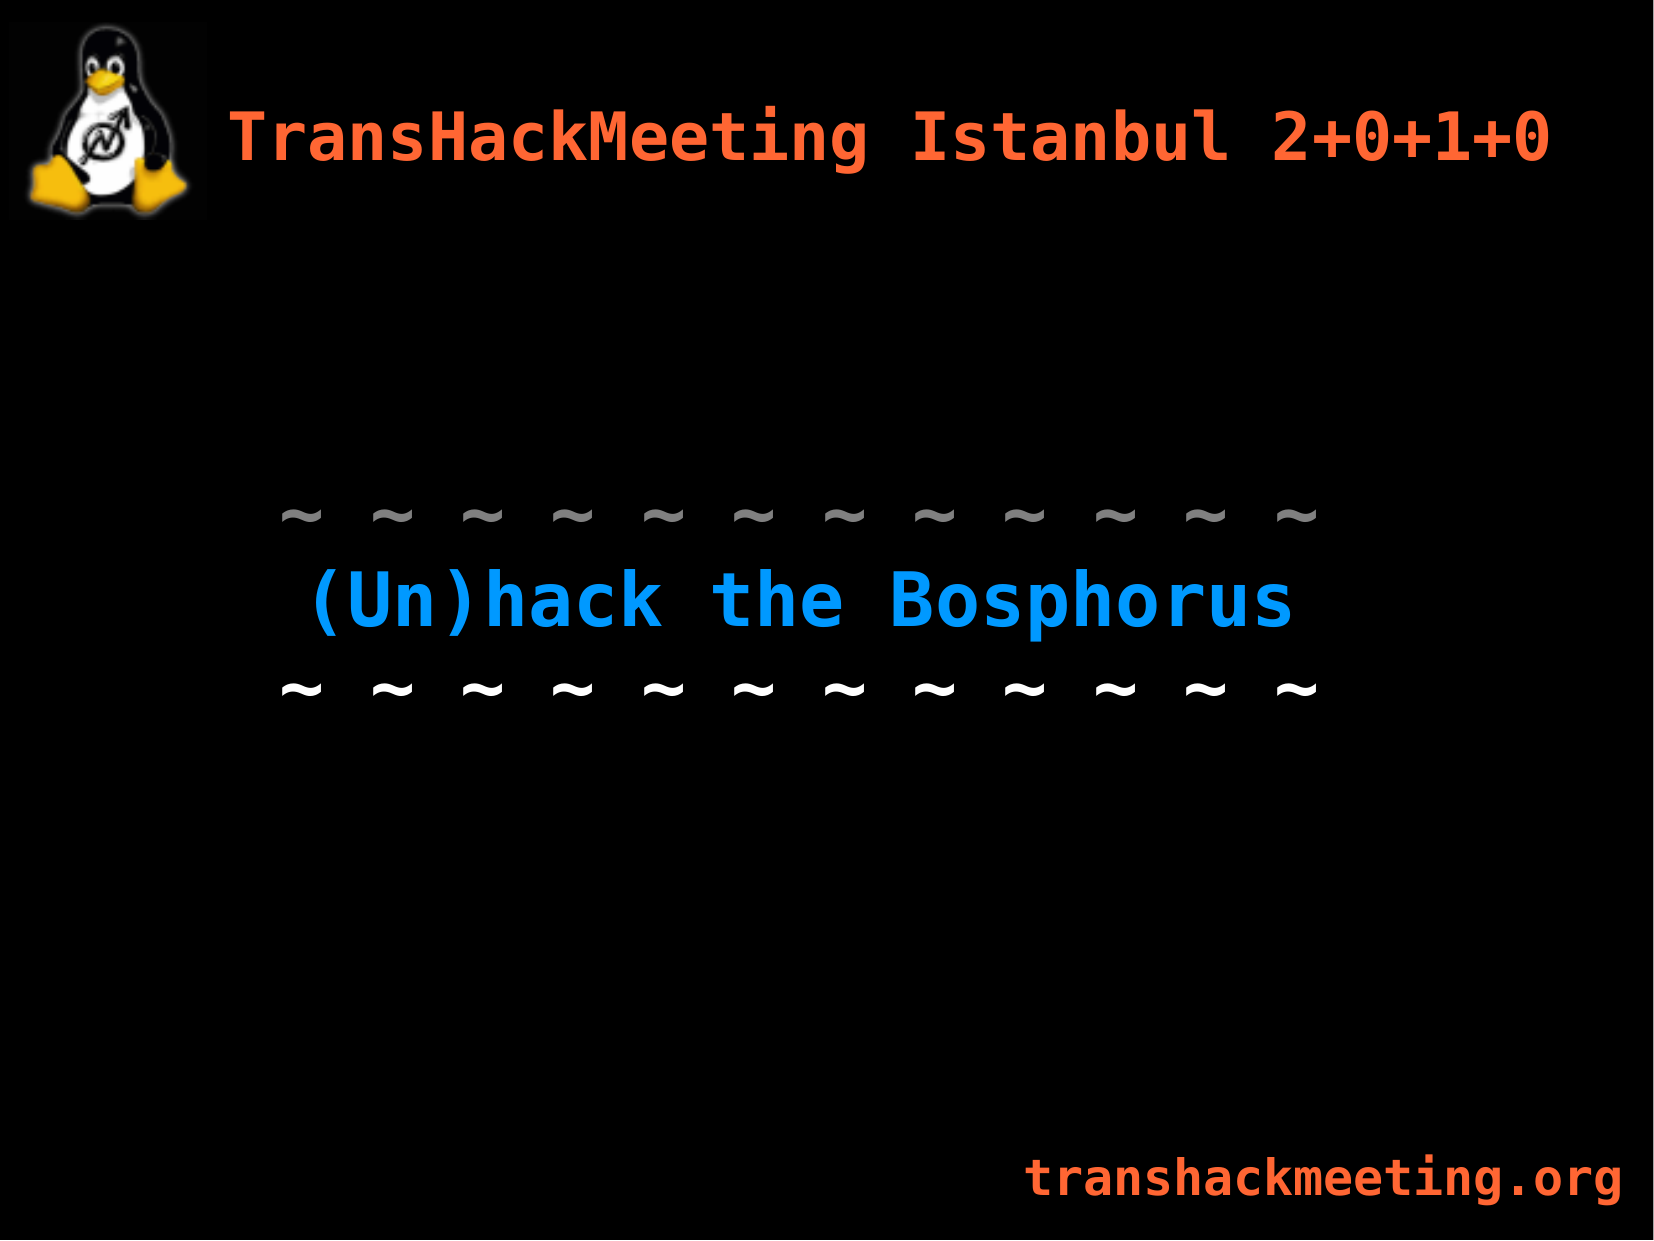

#
~ ~ ~ ~ ~ ~ ~ ~ ~ ~ ~ ~
(Un)hack the Bosphorus
~ ~ ~ ~ ~ ~ ~ ~ ~ ~ ~ ~